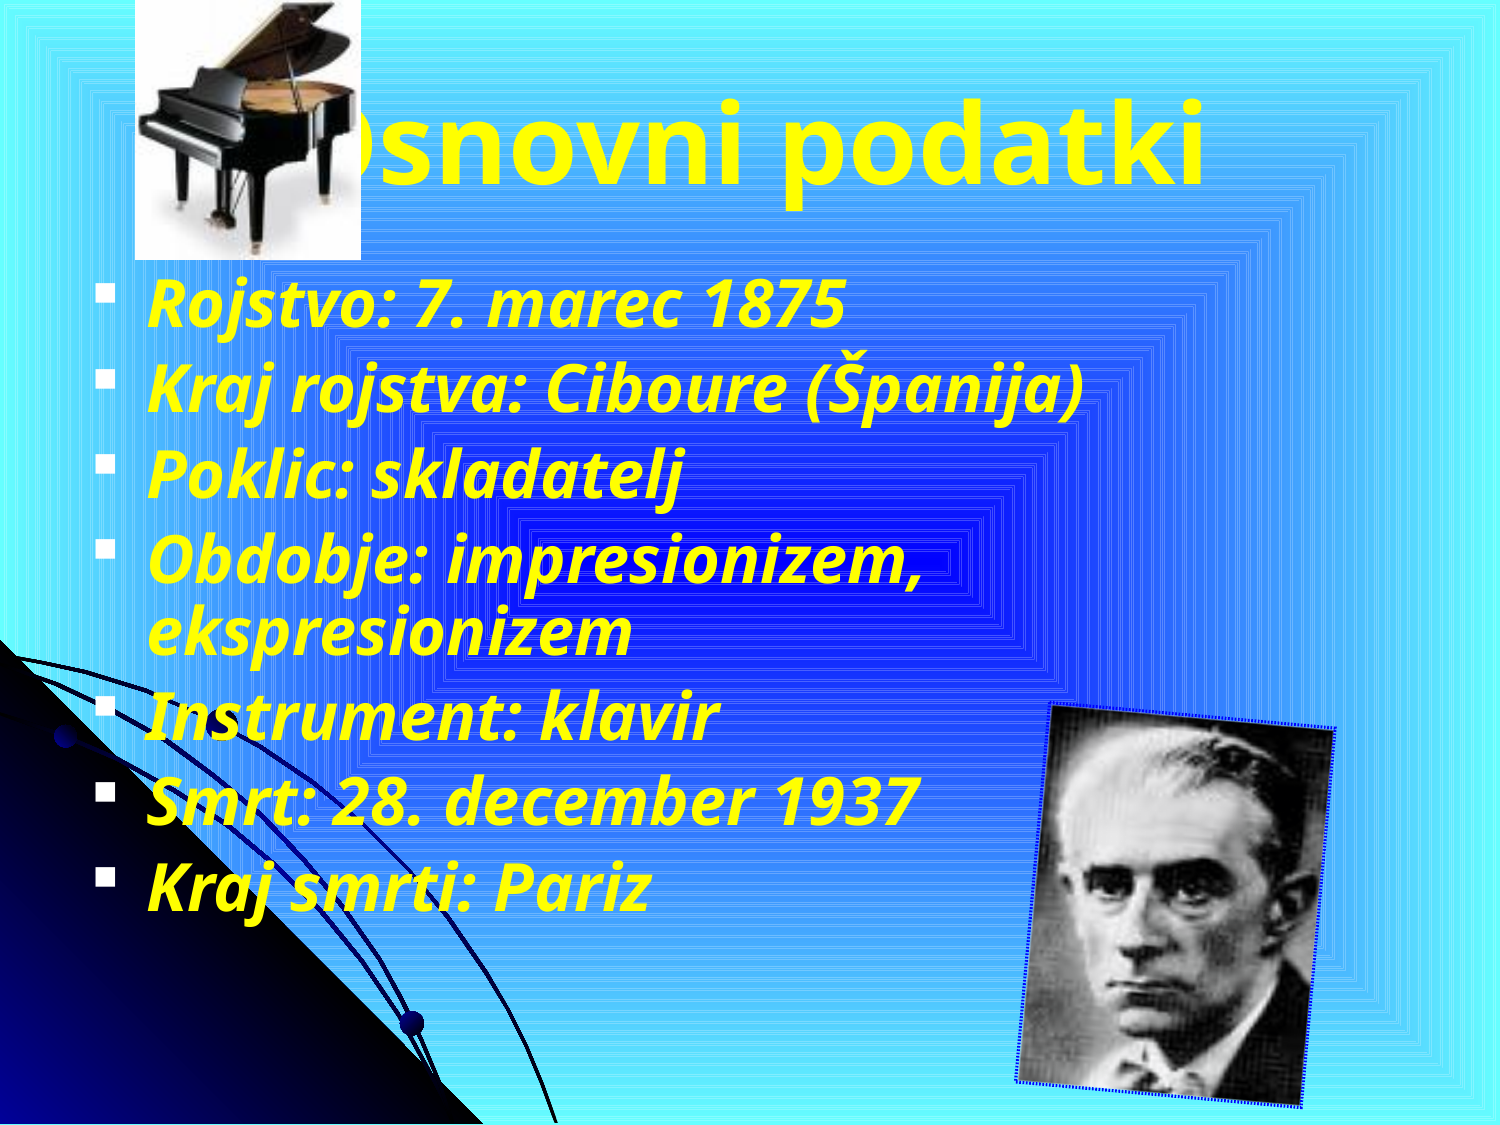

# Osnovni podatki
Rojstvo: 7. marec 1875
Kraj rojstva: Ciboure (Španija)
Poklic: skladatelj
Obdobje: impresionizem, ekspresionizem
Instrument: klavir
Smrt: 28. december 1937
Kraj smrti: Pariz